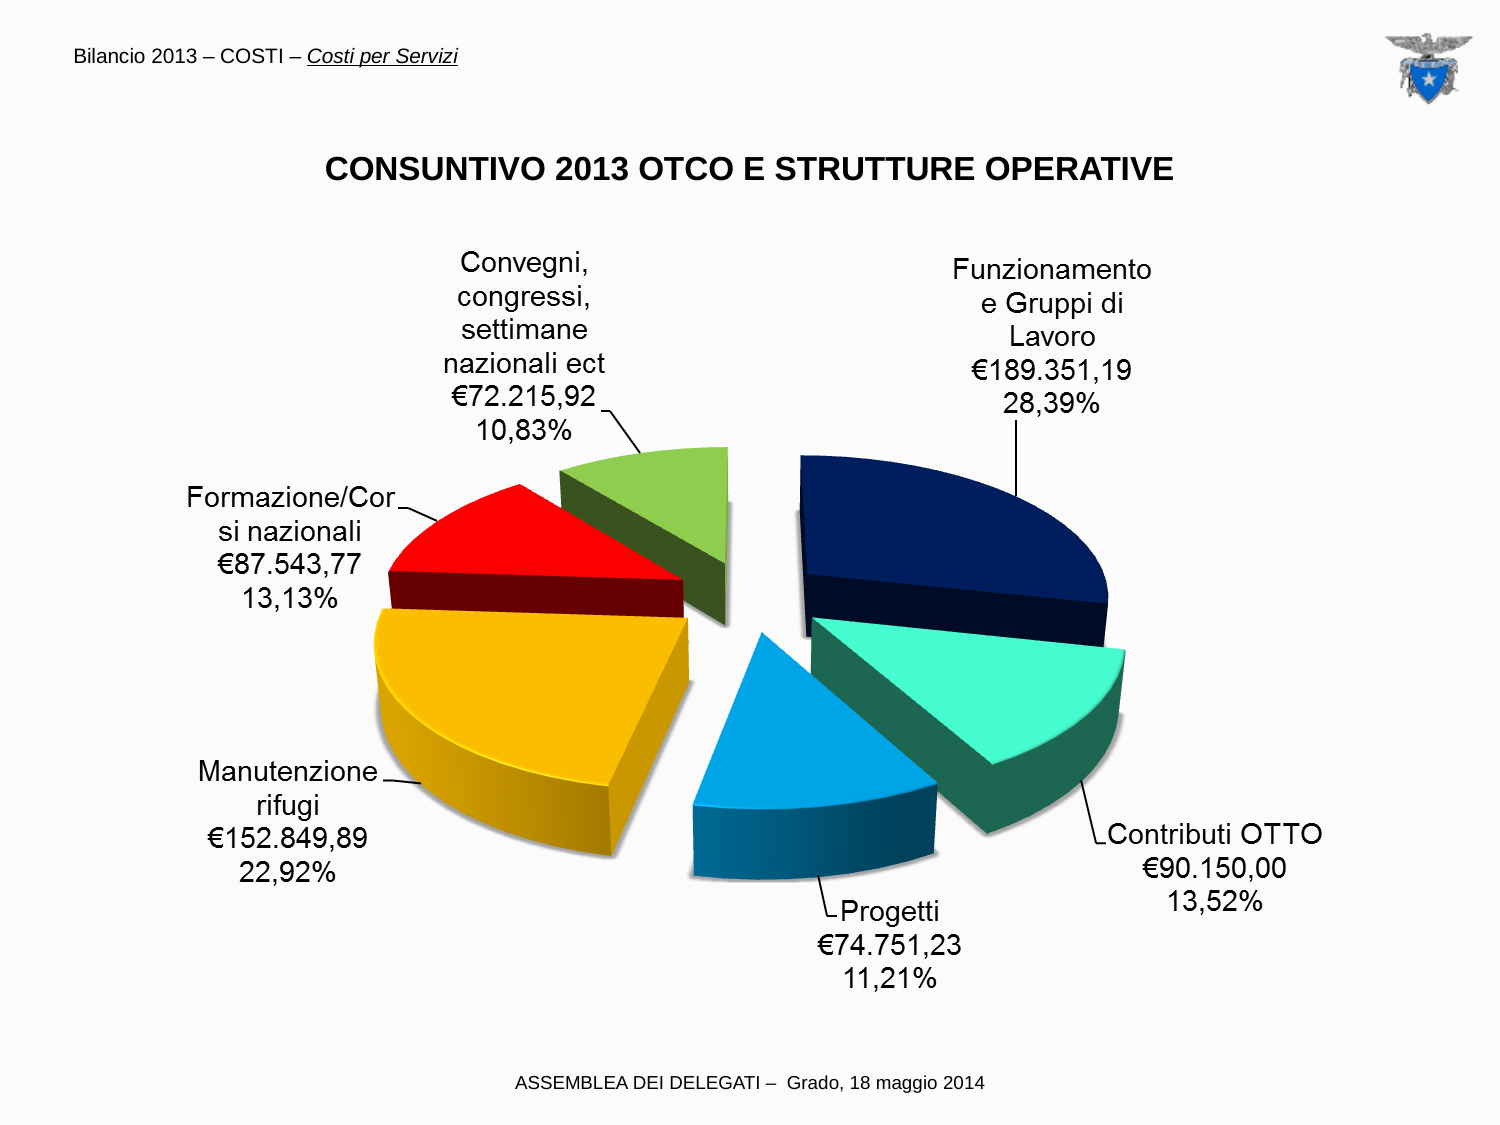

Bilancio 2013 – COSTI – Costi per Servizi
CONSUNTIVO 2013 OTCO E STRUTTURE OPERATIVE
ASSEMBLEA DEI DELEGATI – Grado, 18 maggio 2014